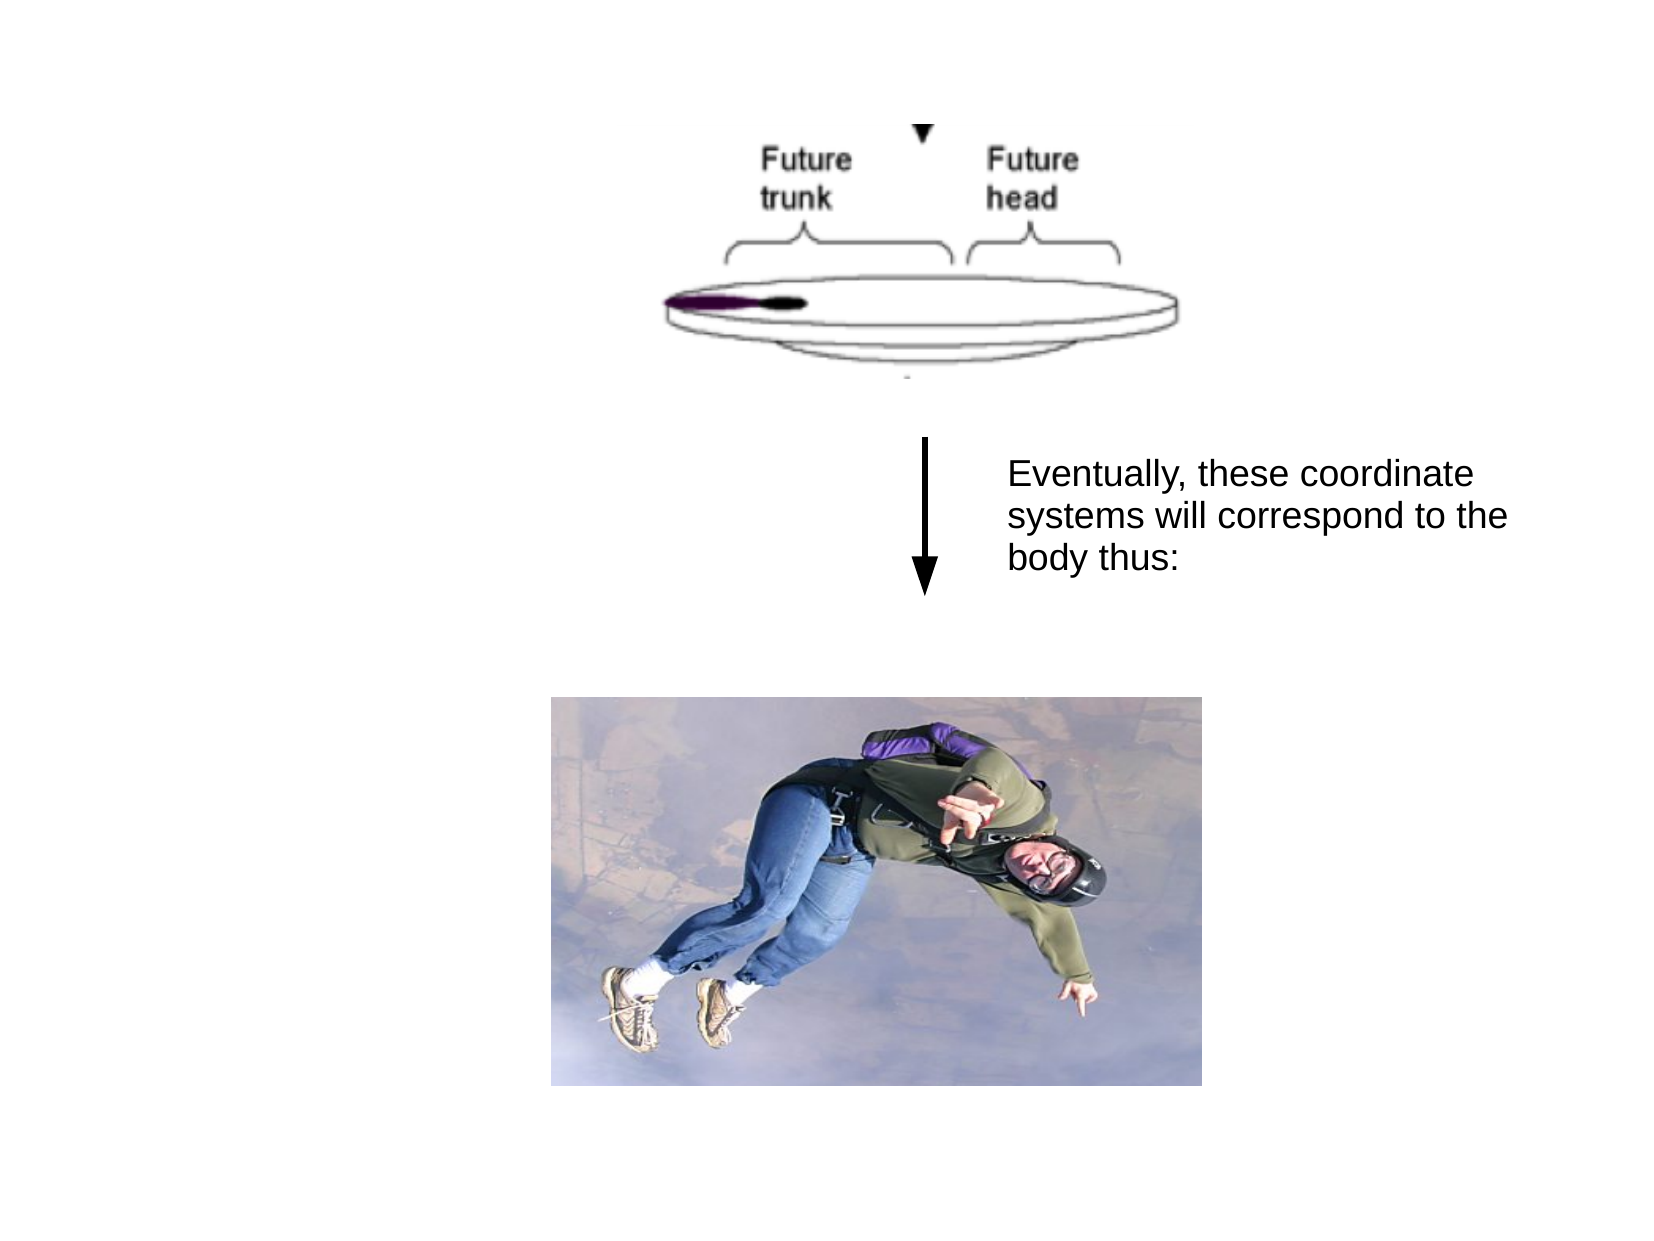

Eventually, these coordinate systems will correspond to the body thus: